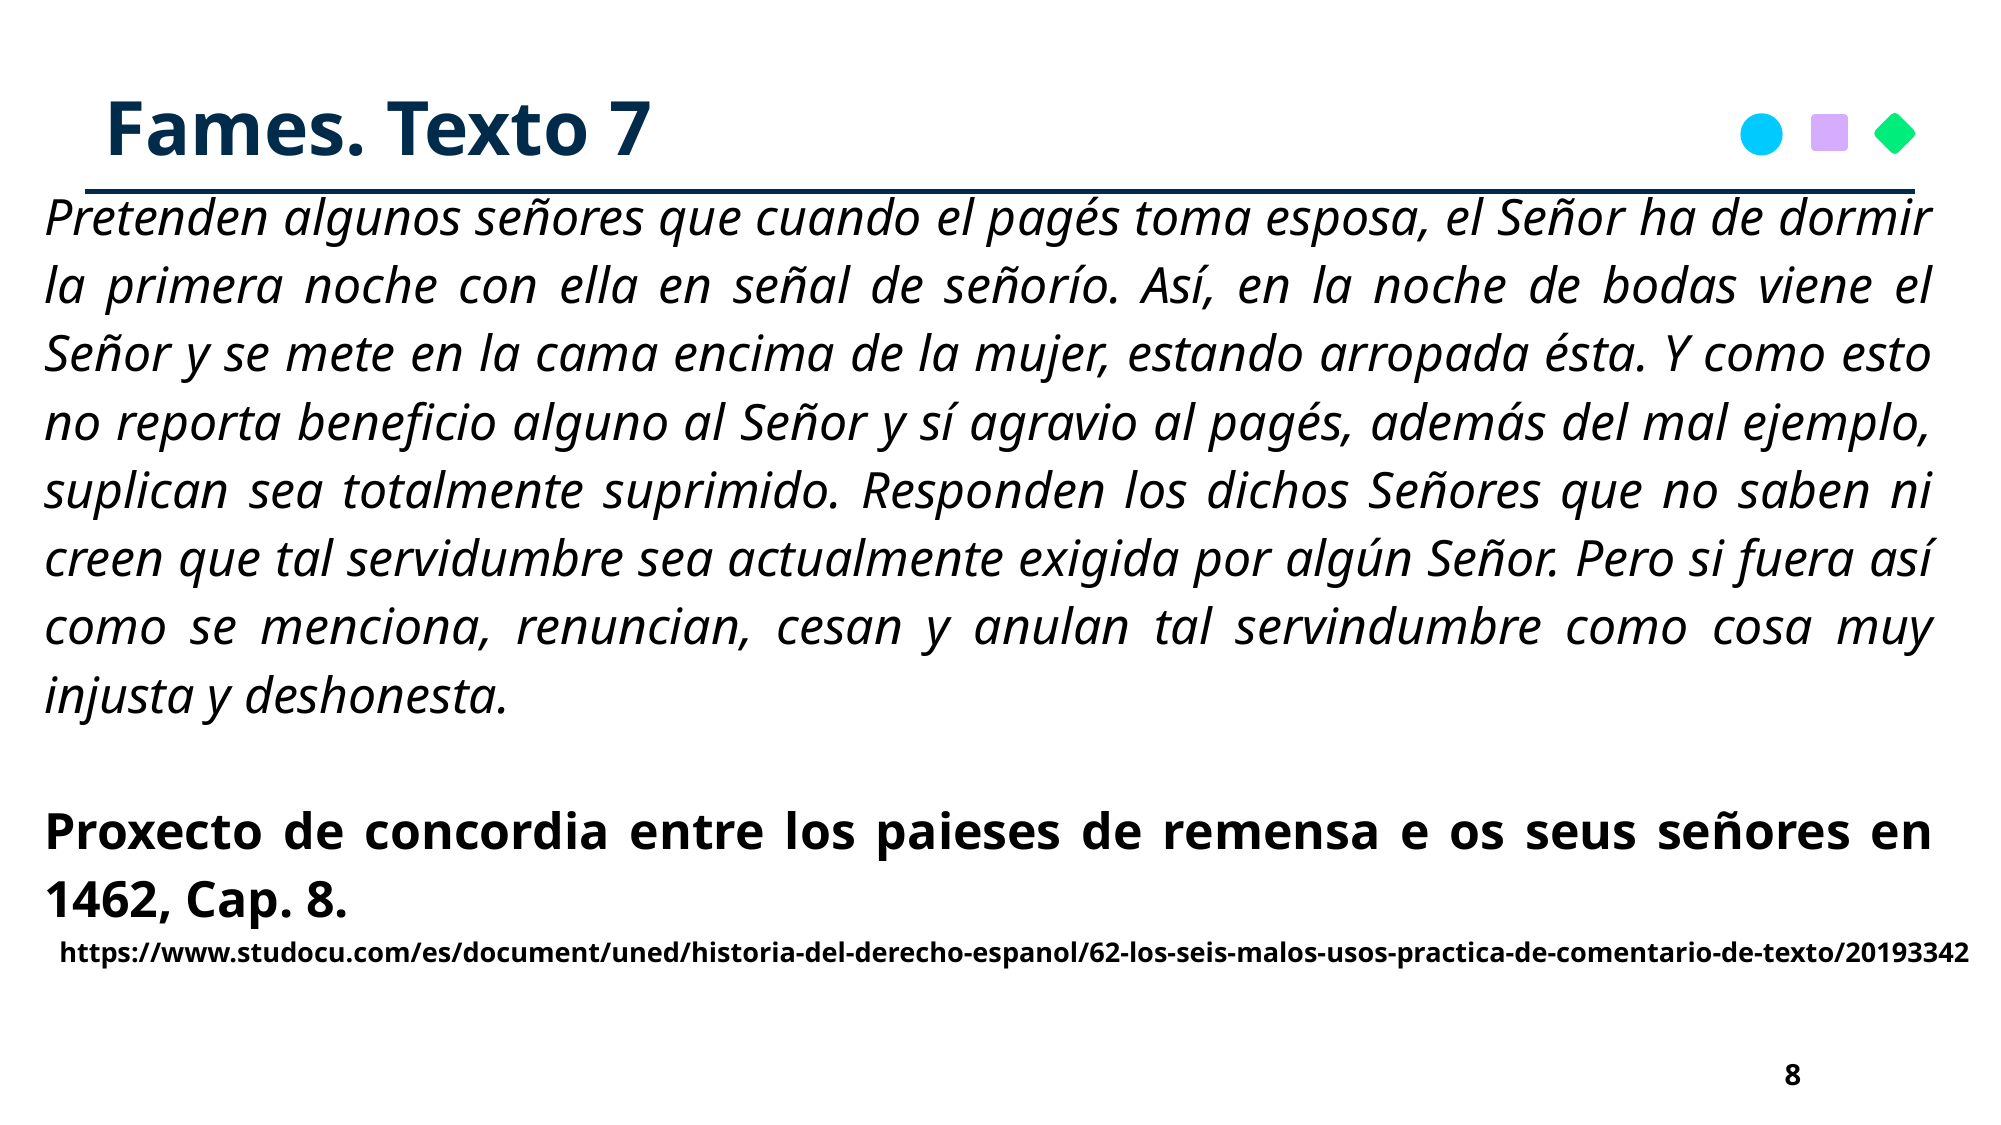

# Fames. Texto 7
Pretenden algunos señores que cuando el pagés toma esposa, el Señor ha de dormir la primera noche con ella en señal de señorío. Así, en la noche de bodas viene el Señor y se mete en la cama encima de la mujer, estando arropada ésta. Y como esto no reporta beneficio alguno al Señor y sí agravio al pagés, además del mal ejemplo, suplican sea totalmente suprimido. Responden los dichos Señores que no saben ni creen que tal servidumbre sea actualmente exigida por algún Señor. Pero si fuera así como se menciona, renuncian, cesan y anulan tal servindumbre como cosa muy injusta y deshonesta.
Proxecto de concordia entre los paieses de remensa e os seus señores en 1462, Cap. 8.
https://www.studocu.com/es/document/uned/historia-del-derecho-espanol/62-los-seis-malos-usos-practica-de-comentario-de-texto/20193342